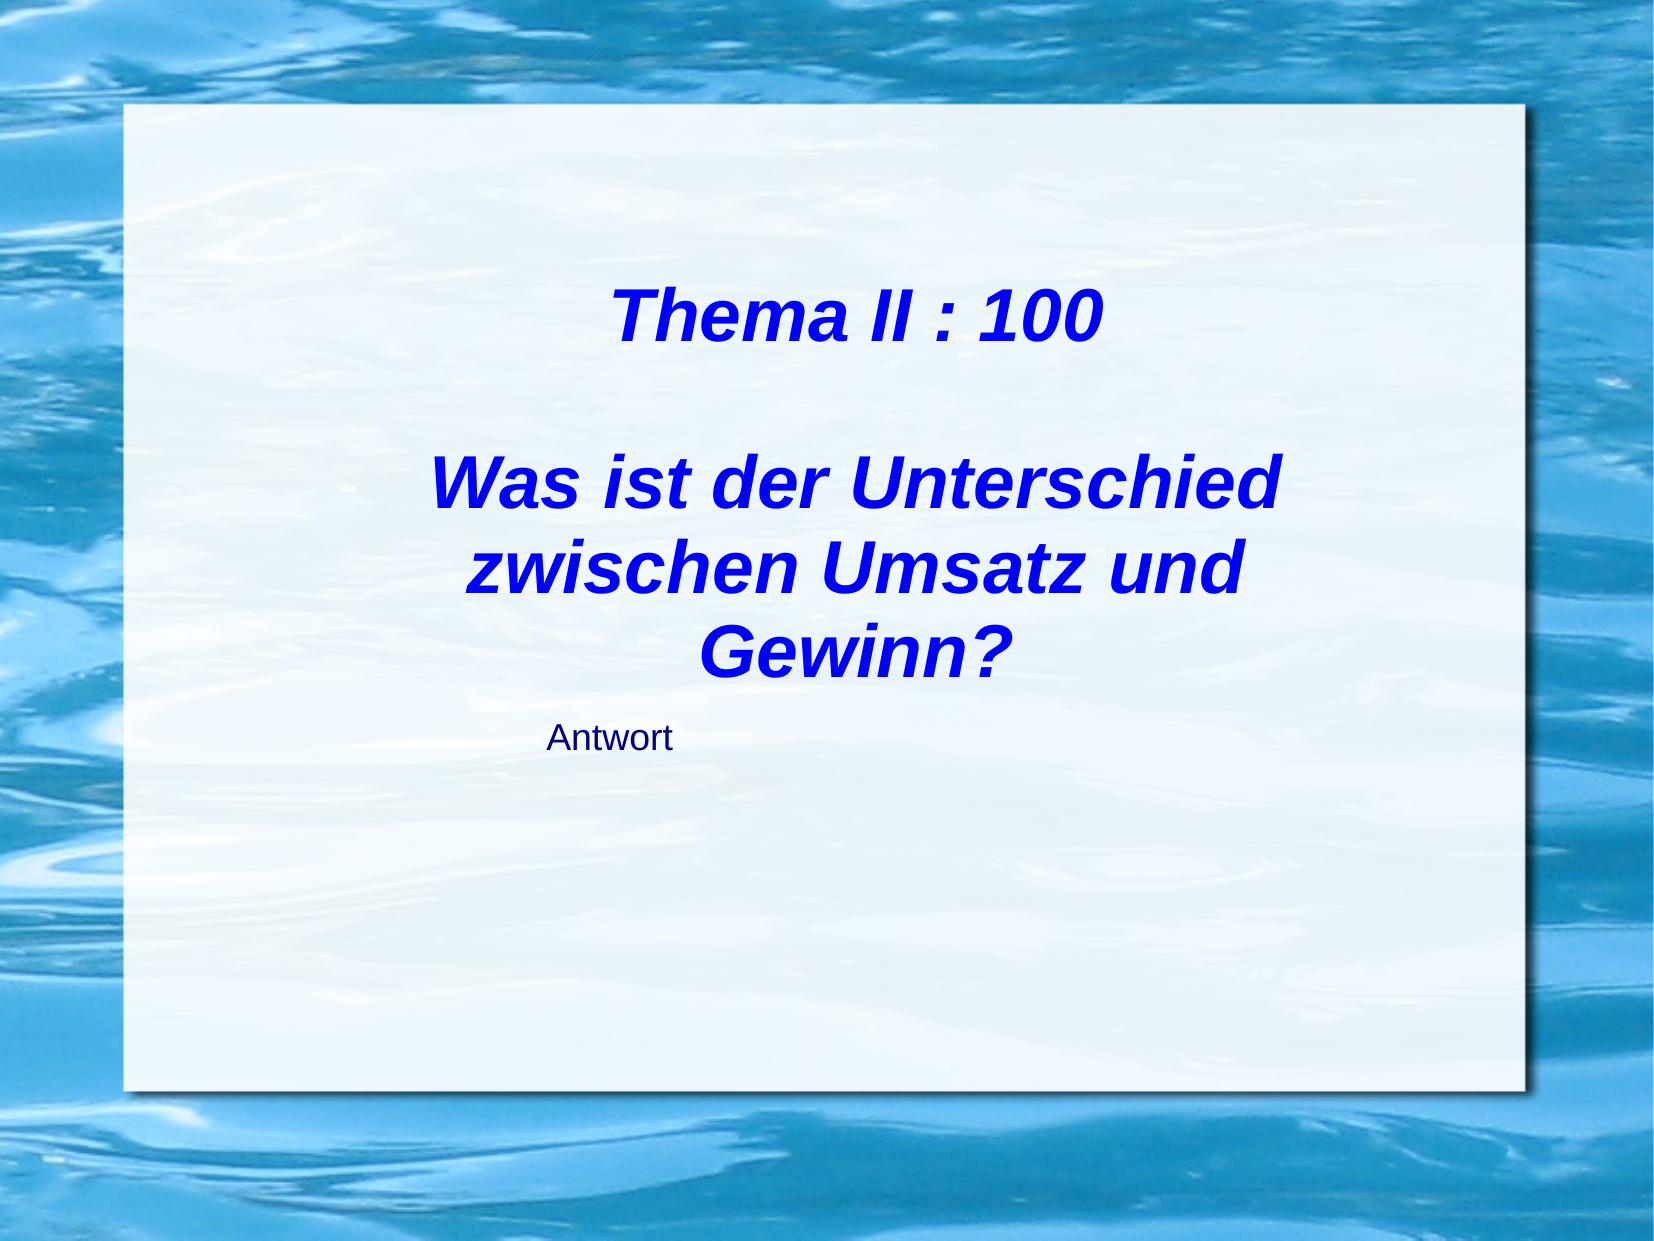

Thema II : 100
Was ist der Unterschied zwischen Umsatz und Gewinn?
Antwort